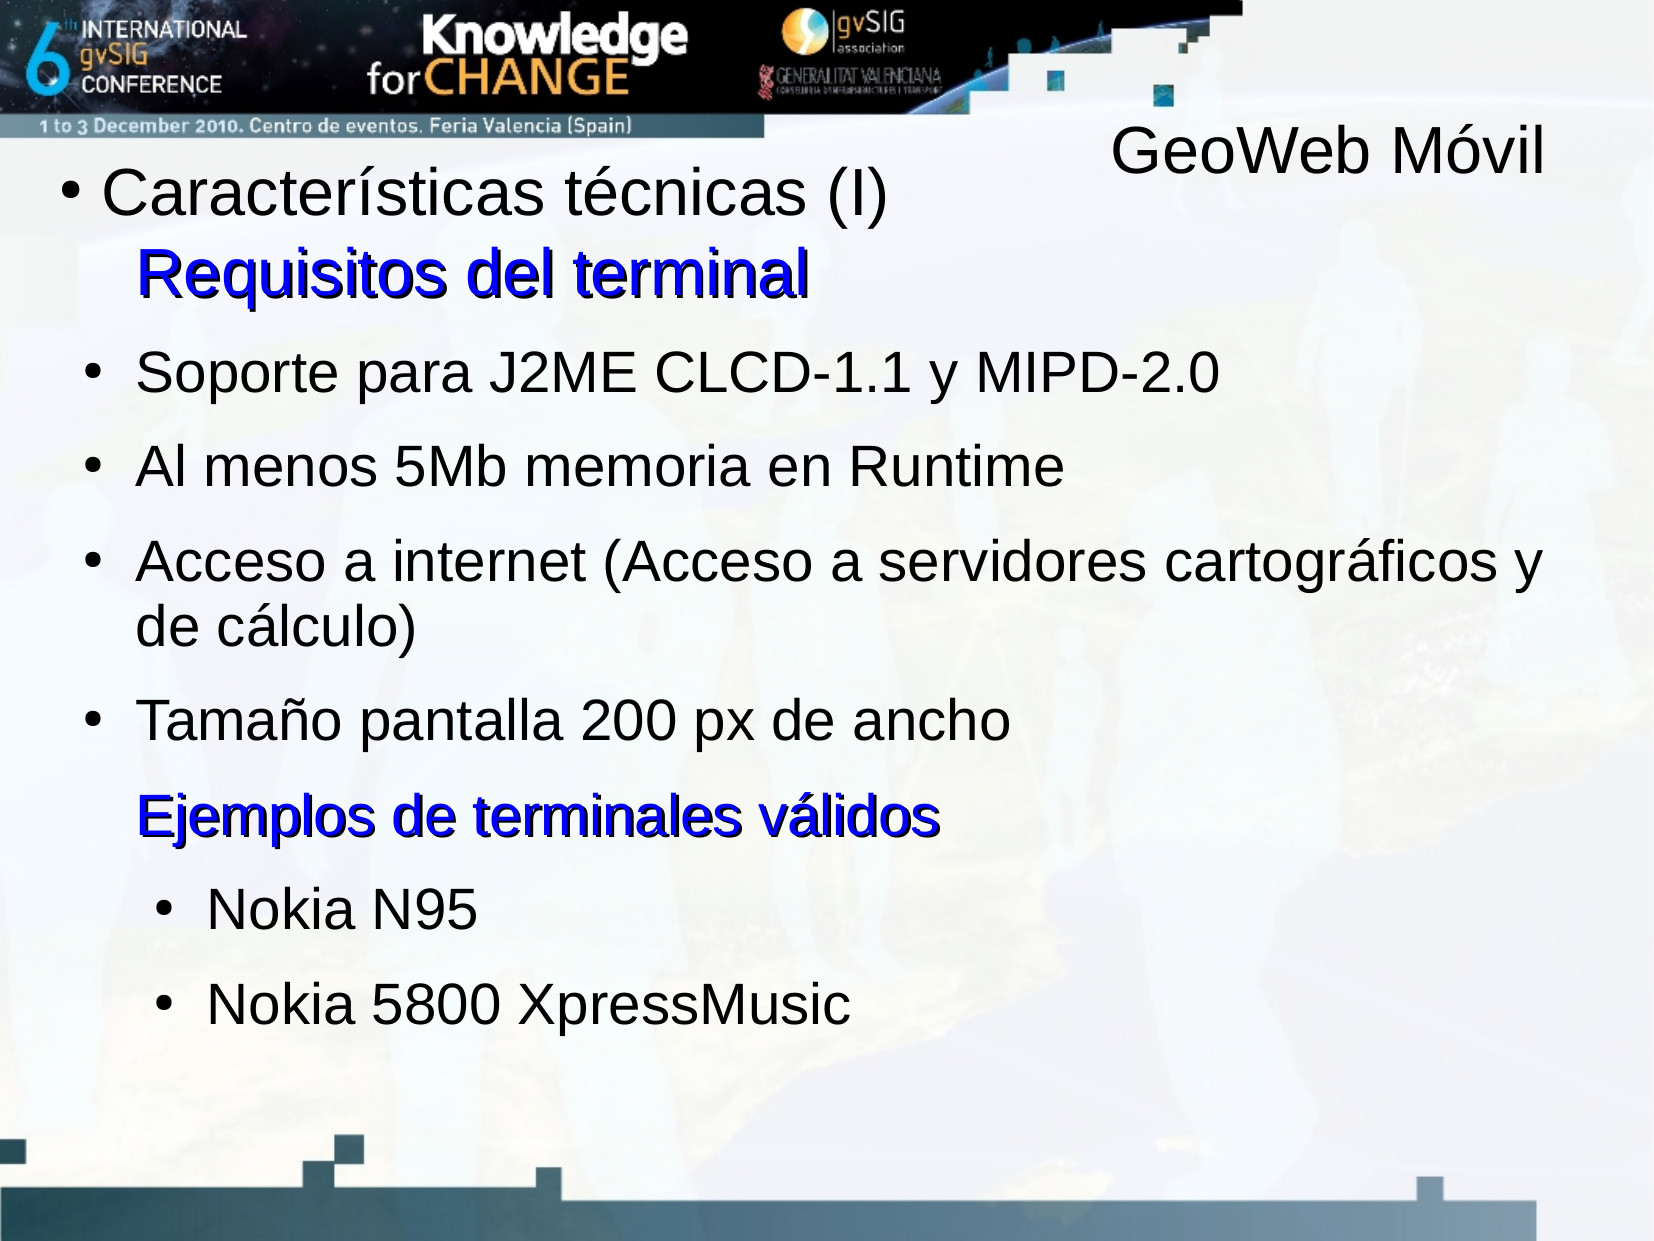

# GeoWeb Móvil
 Características técnicas (I)
Requisitos del terminal
Soporte para J2ME CLCD-1.1 y MIPD-2.0
Al menos 5Mb memoria en Runtime
Acceso a internet (Acceso a servidores cartográficos y de cálculo)
Tamaño pantalla 200 px de ancho
Ejemplos de terminales válidos
Nokia N95
Nokia 5800 XpressMusic